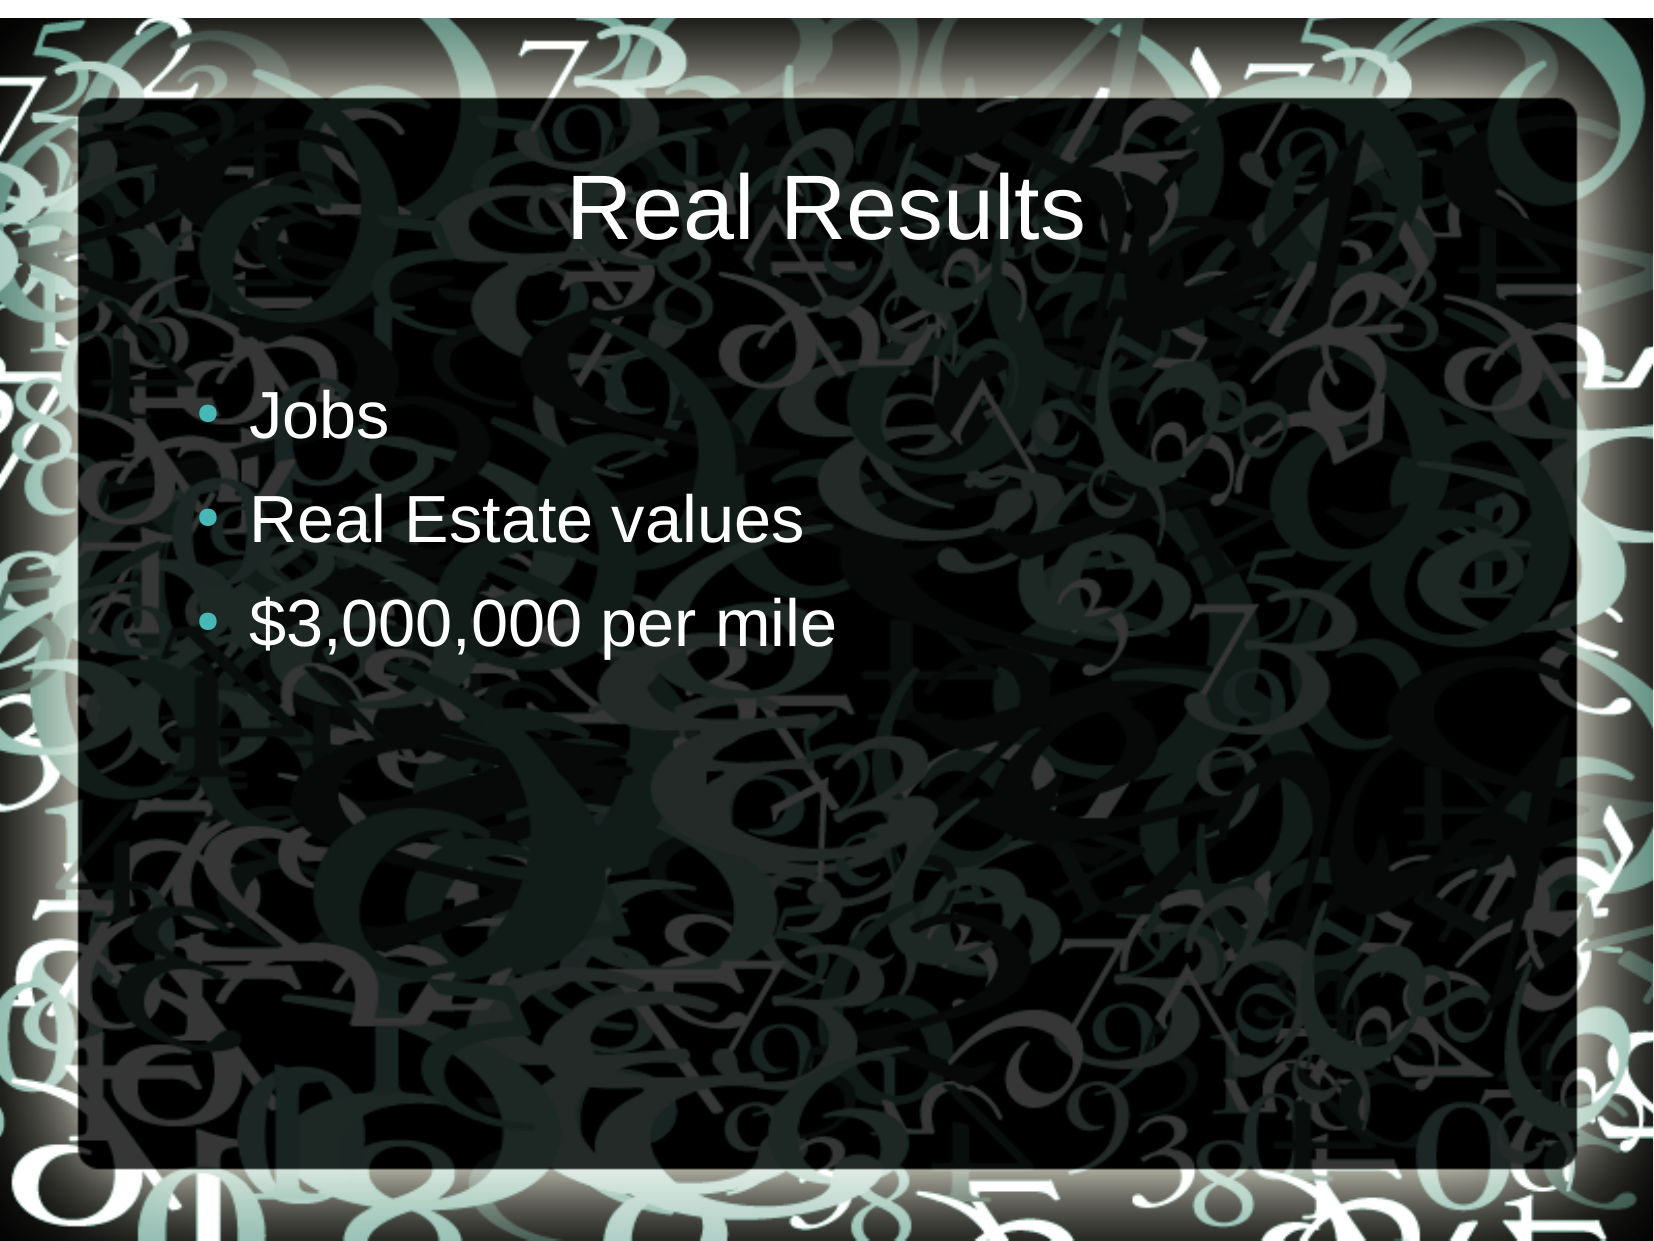

# Real Results
Jobs
Real Estate values
$3,000,000 per mile